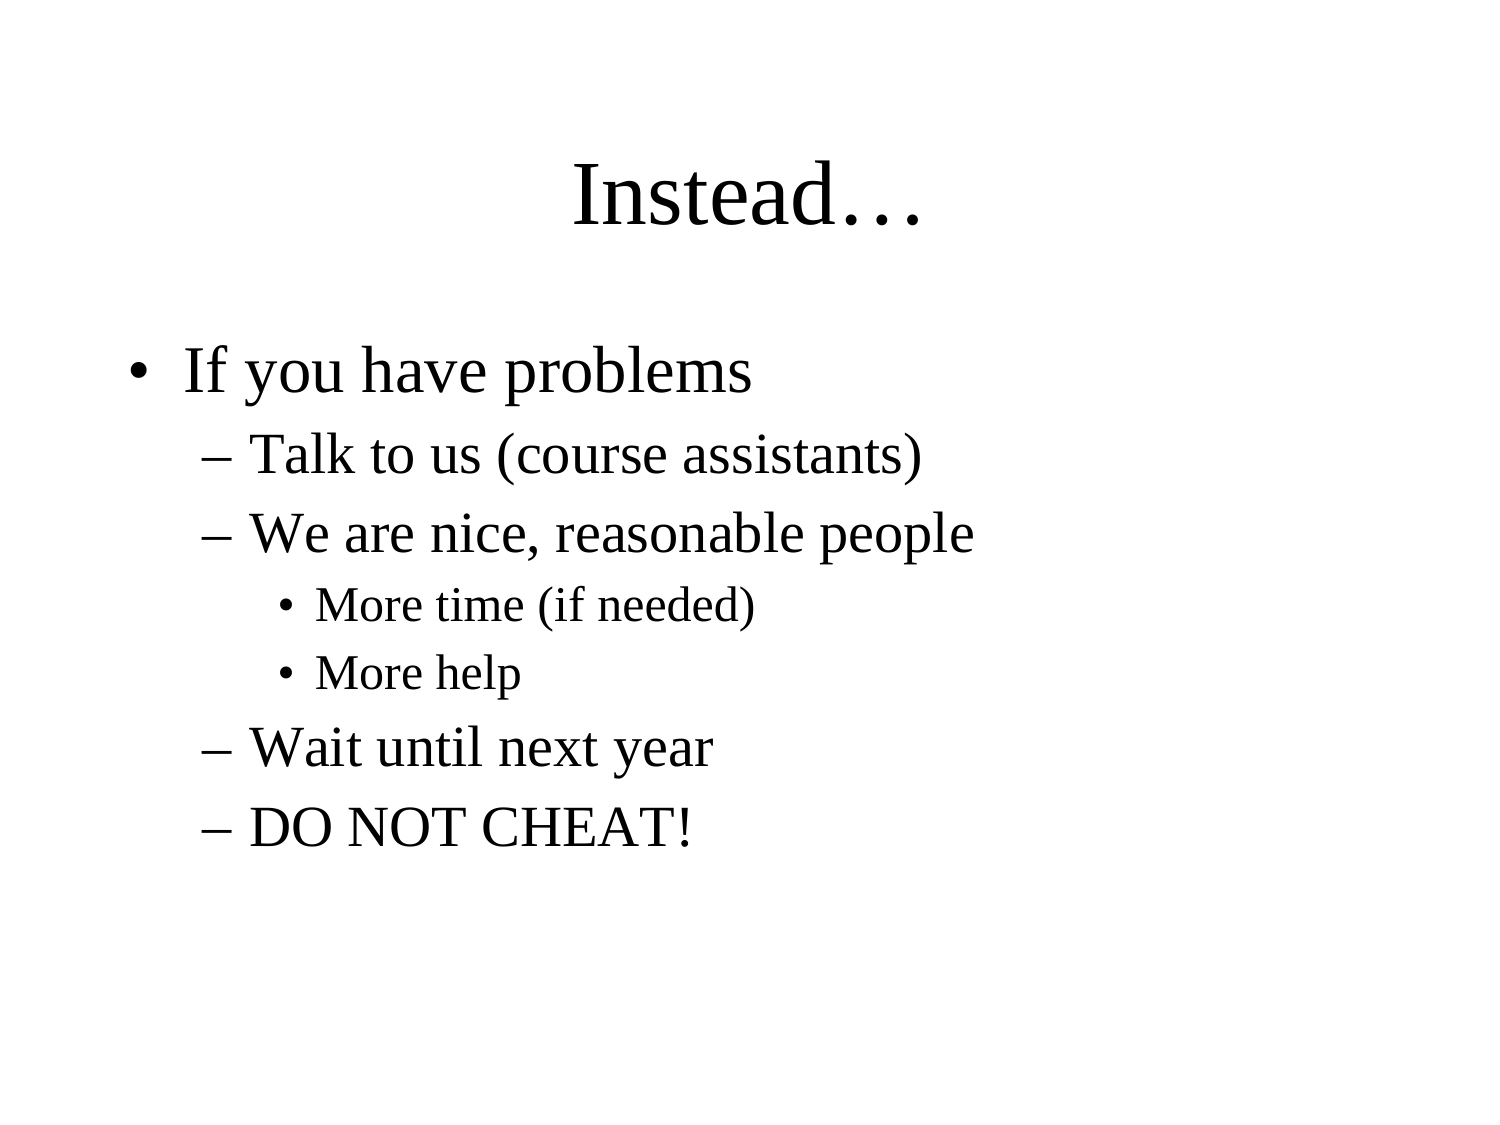

# Instead…
If you have problems
Talk to us (course assistants)
We are nice, reasonable people
More time (if needed)
More help
Wait until next year
DO NOT CHEAT!